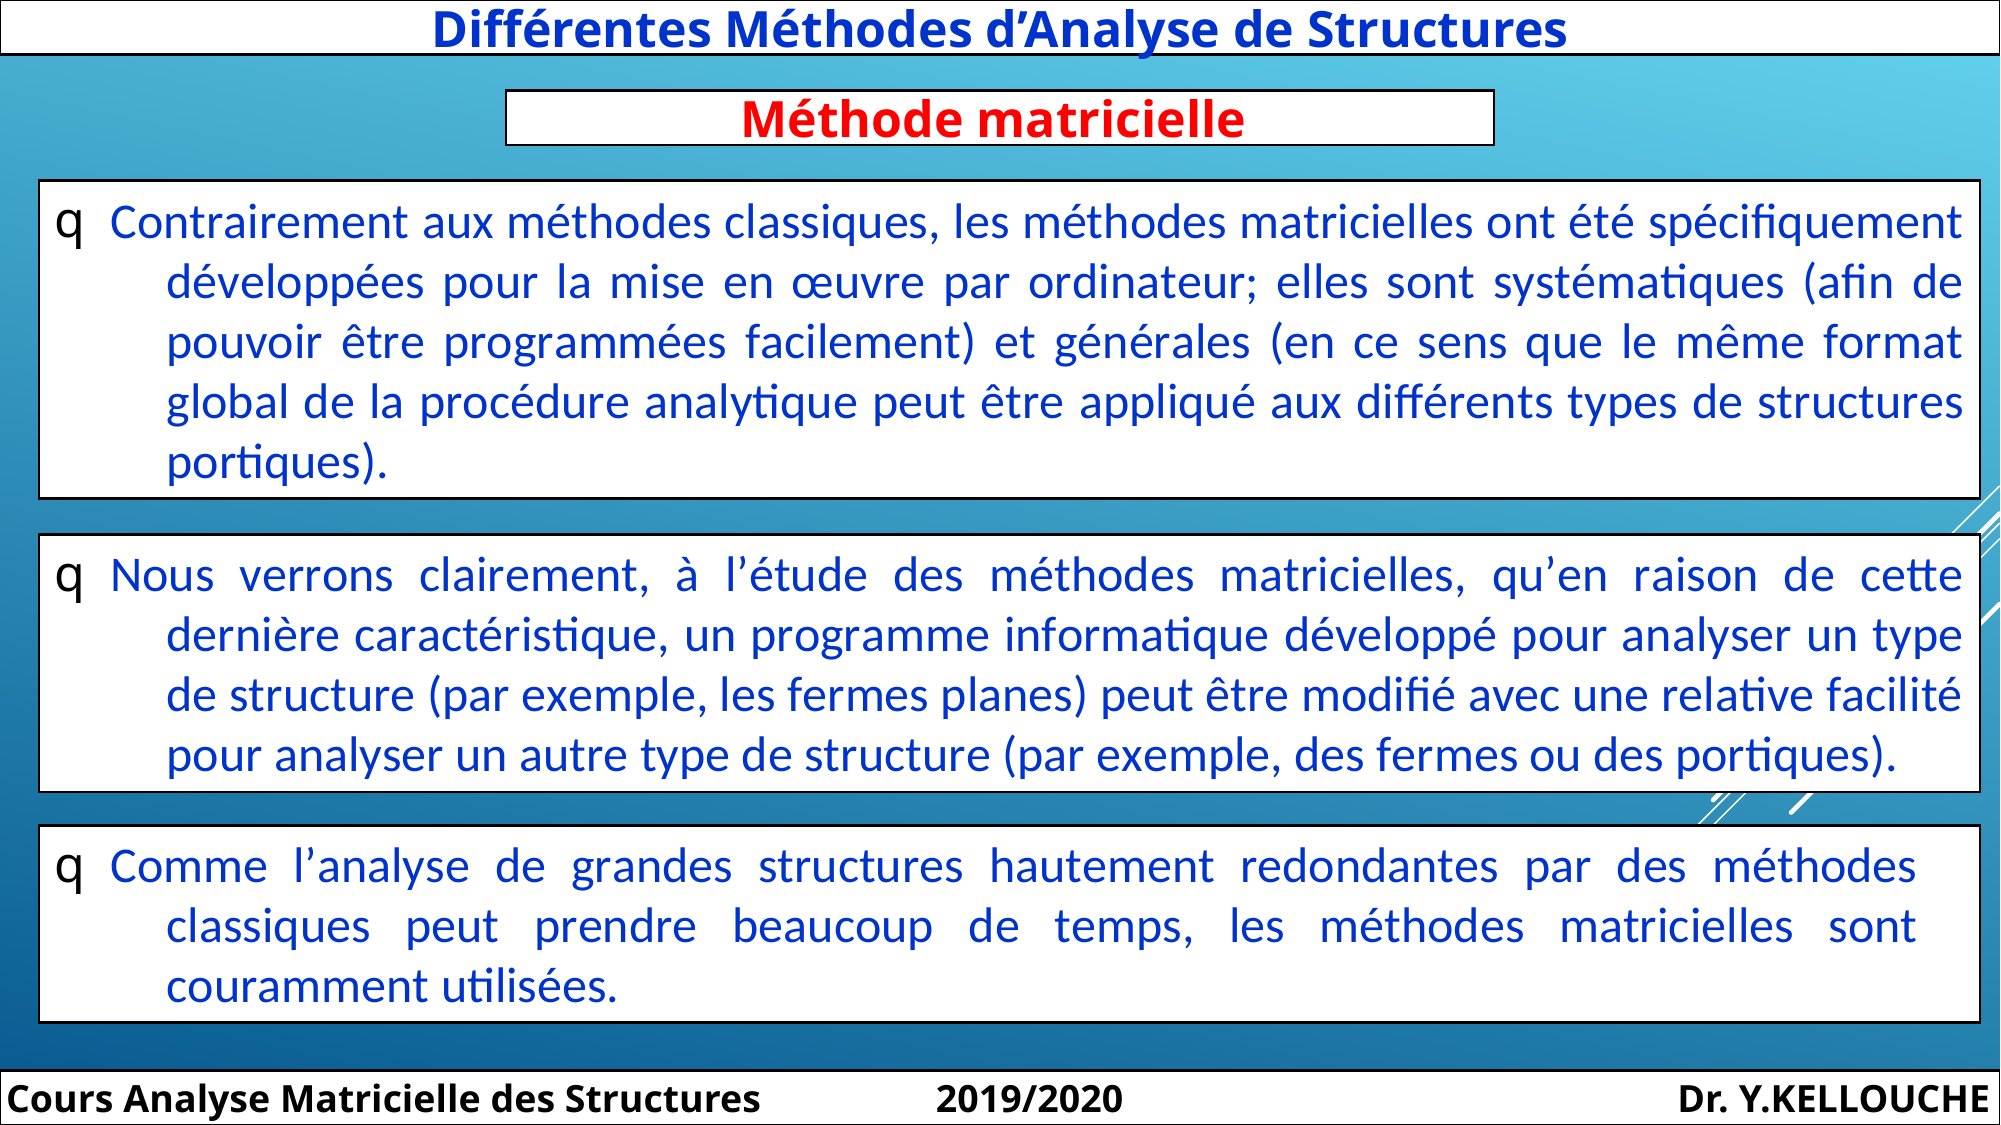

Différentes Méthodes d’Analyse de Structures
Méthode matricielle
Contrairement aux méthodes classiques, les méthodes matricielles ont été spécifiquement développées pour la mise en œuvre par ordinateur; elles sont systématiques (afin de pouvoir être programmées facilement) et générales (en ce sens que le même format global de la procédure analytique peut être appliqué aux différents types de structures portiques).
Nous verrons clairement, à l’étude des méthodes matricielles, qu’en raison de cette dernière caractéristique, un programme informatique développé pour analyser un type de structure (par exemple, les fermes planes) peut être modifié avec une relative facilité pour analyser un autre type de structure (par exemple, des fermes ou des portiques).
Comme l’analyse de grandes structures hautement redondantes par des méthodes classiques peut prendre beaucoup de temps, les méthodes matricielles sont couramment utilisées.
Cours Analyse Matricielle des Structures 2019/2020 Dr. Y.KELLOUCHE